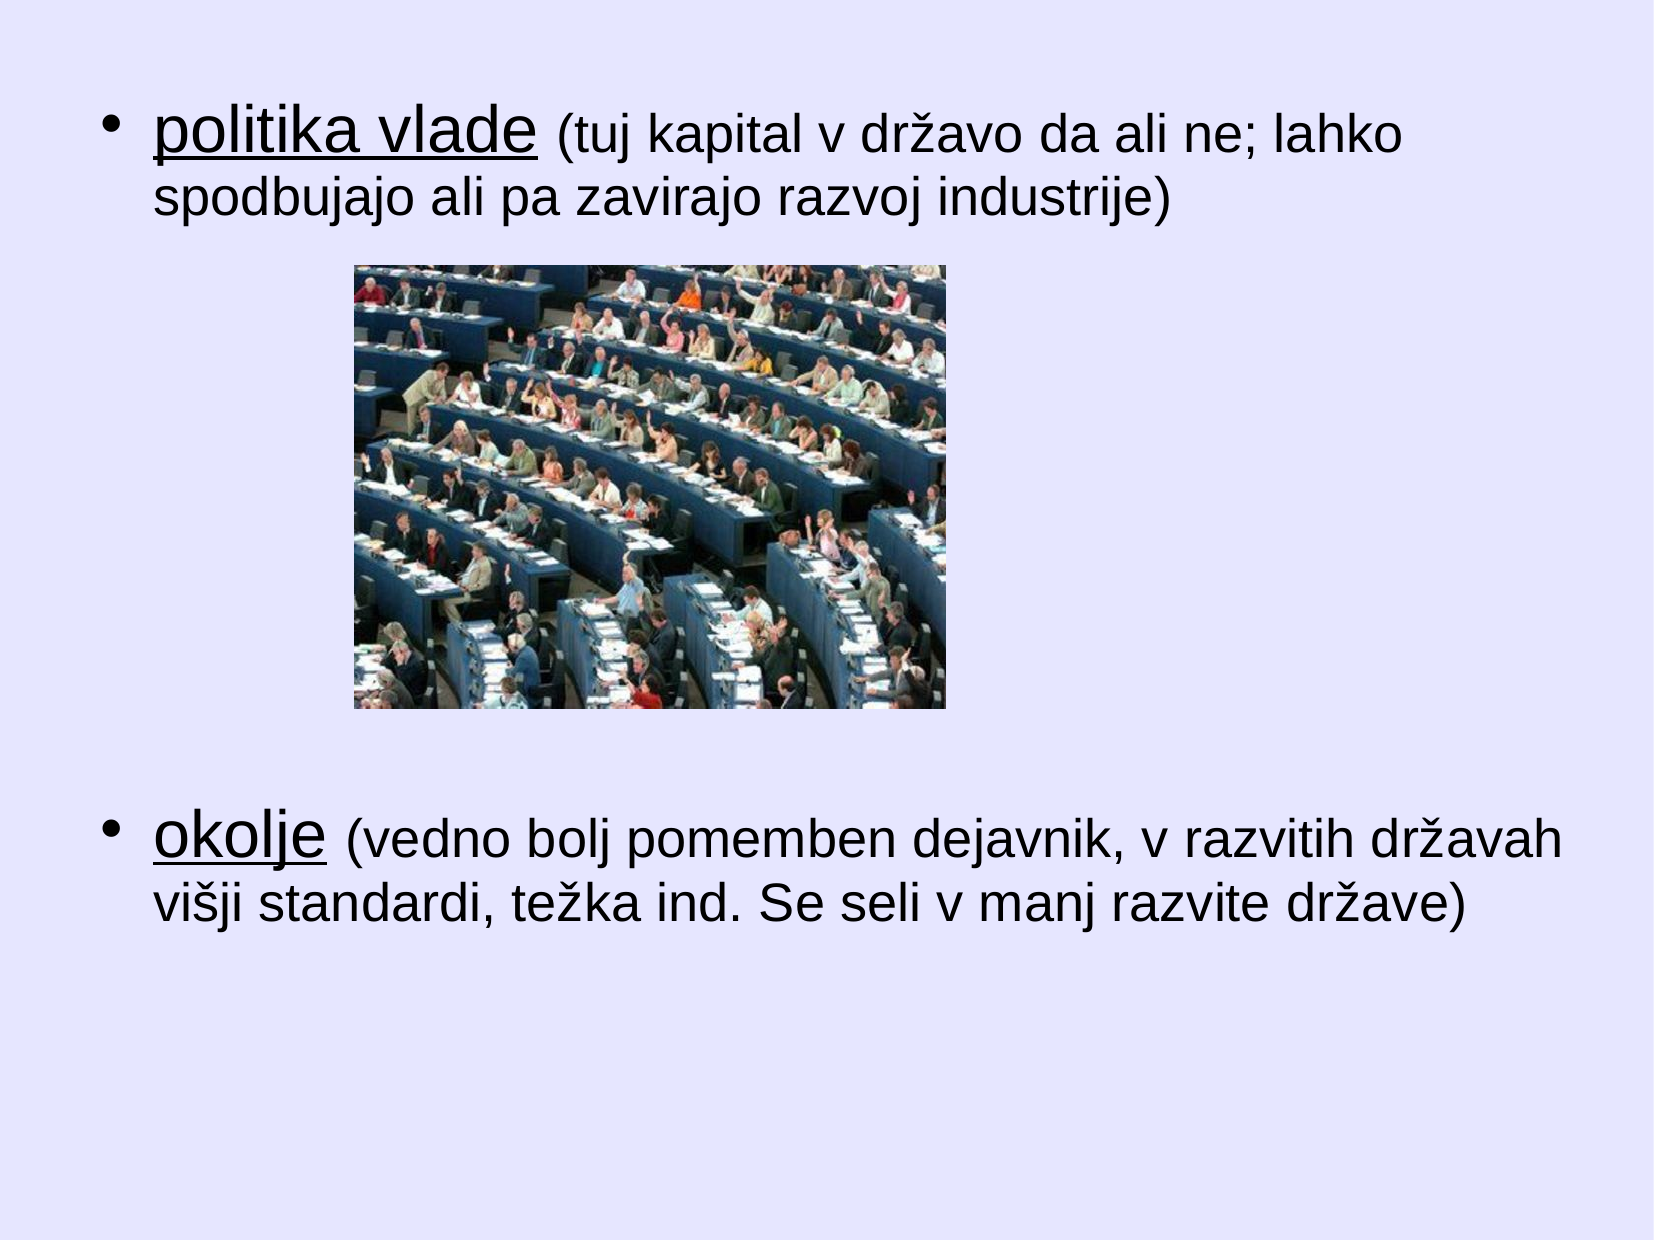

# politika vlade (tuj kapital v državo da ali ne; lahko spodbujajo ali pa zavirajo razvoj industrije)
okolje (vedno bolj pomemben dejavnik, v razvitih državah višji standardi, težka ind. Se seli v manj razvite države)